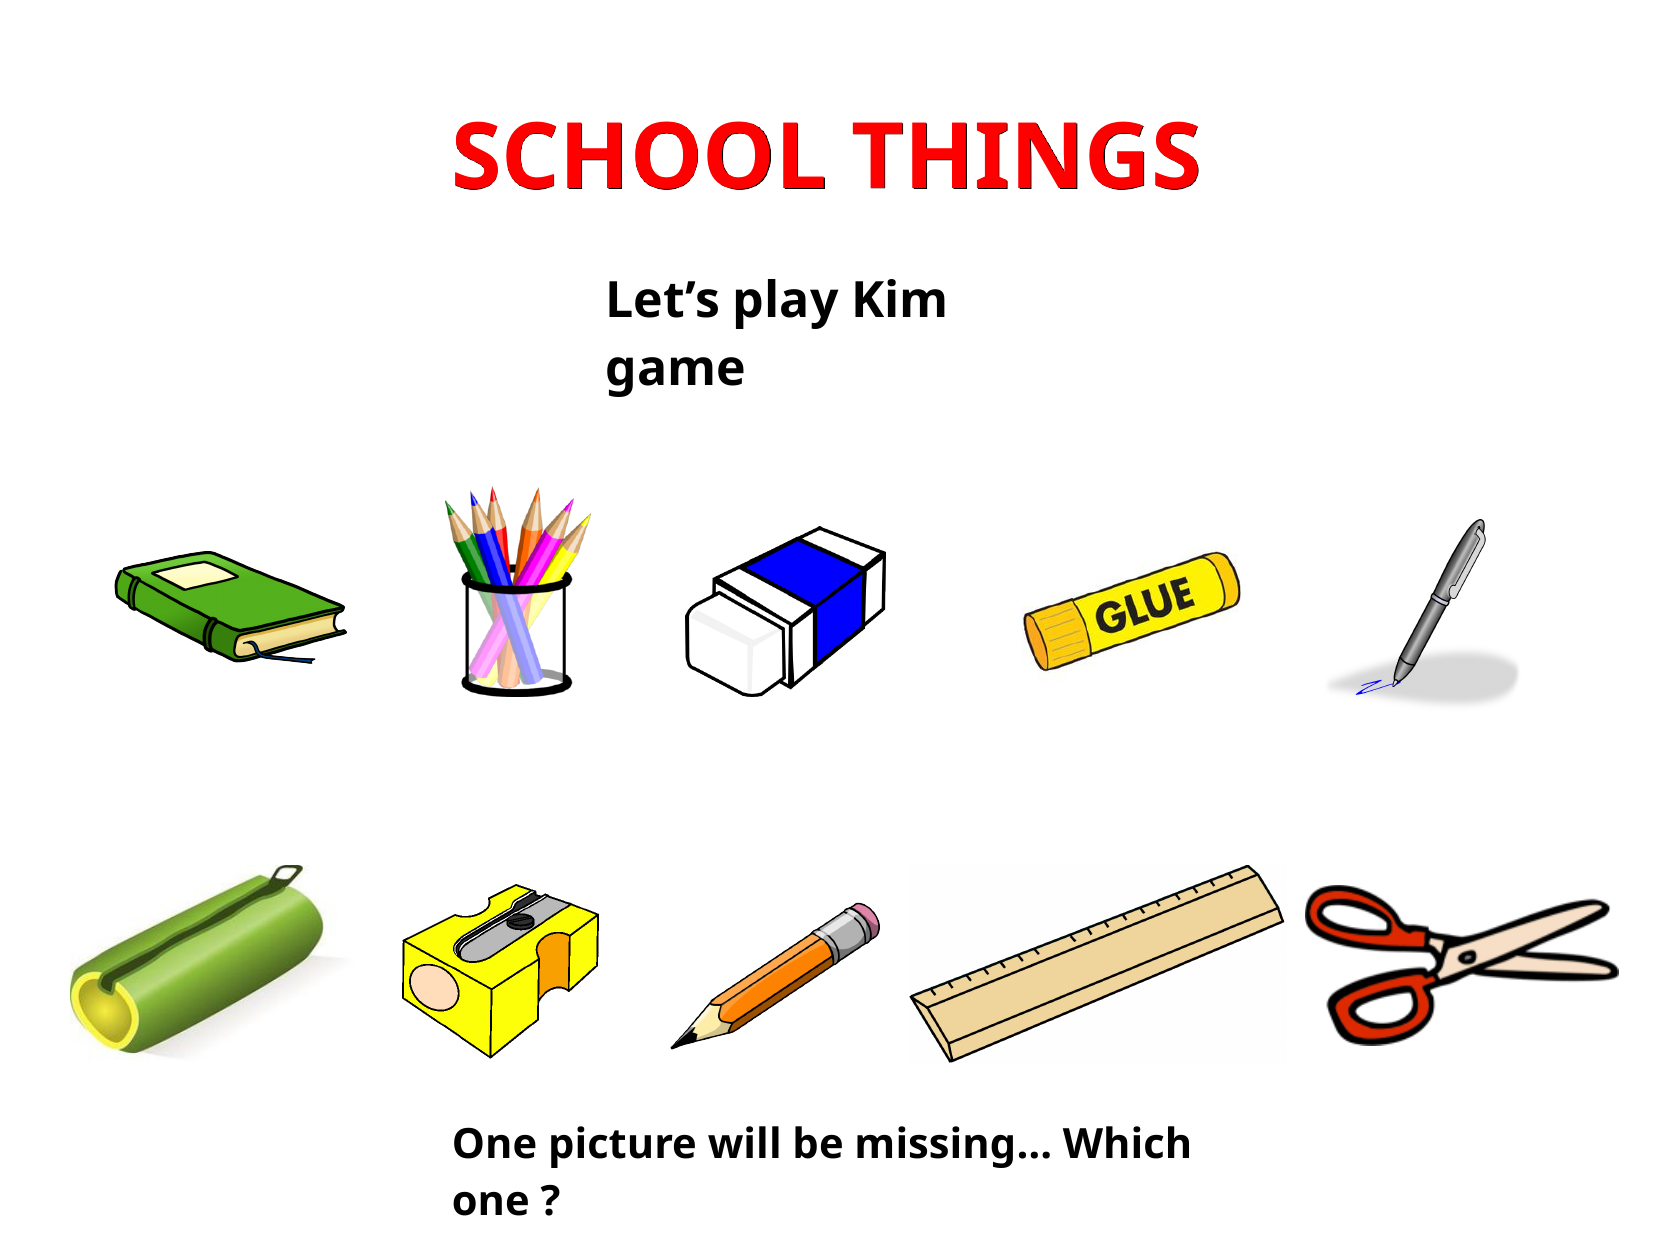

# SCHOOL THINGS
Let’s play Kim game
One picture will be missing… Which one ?